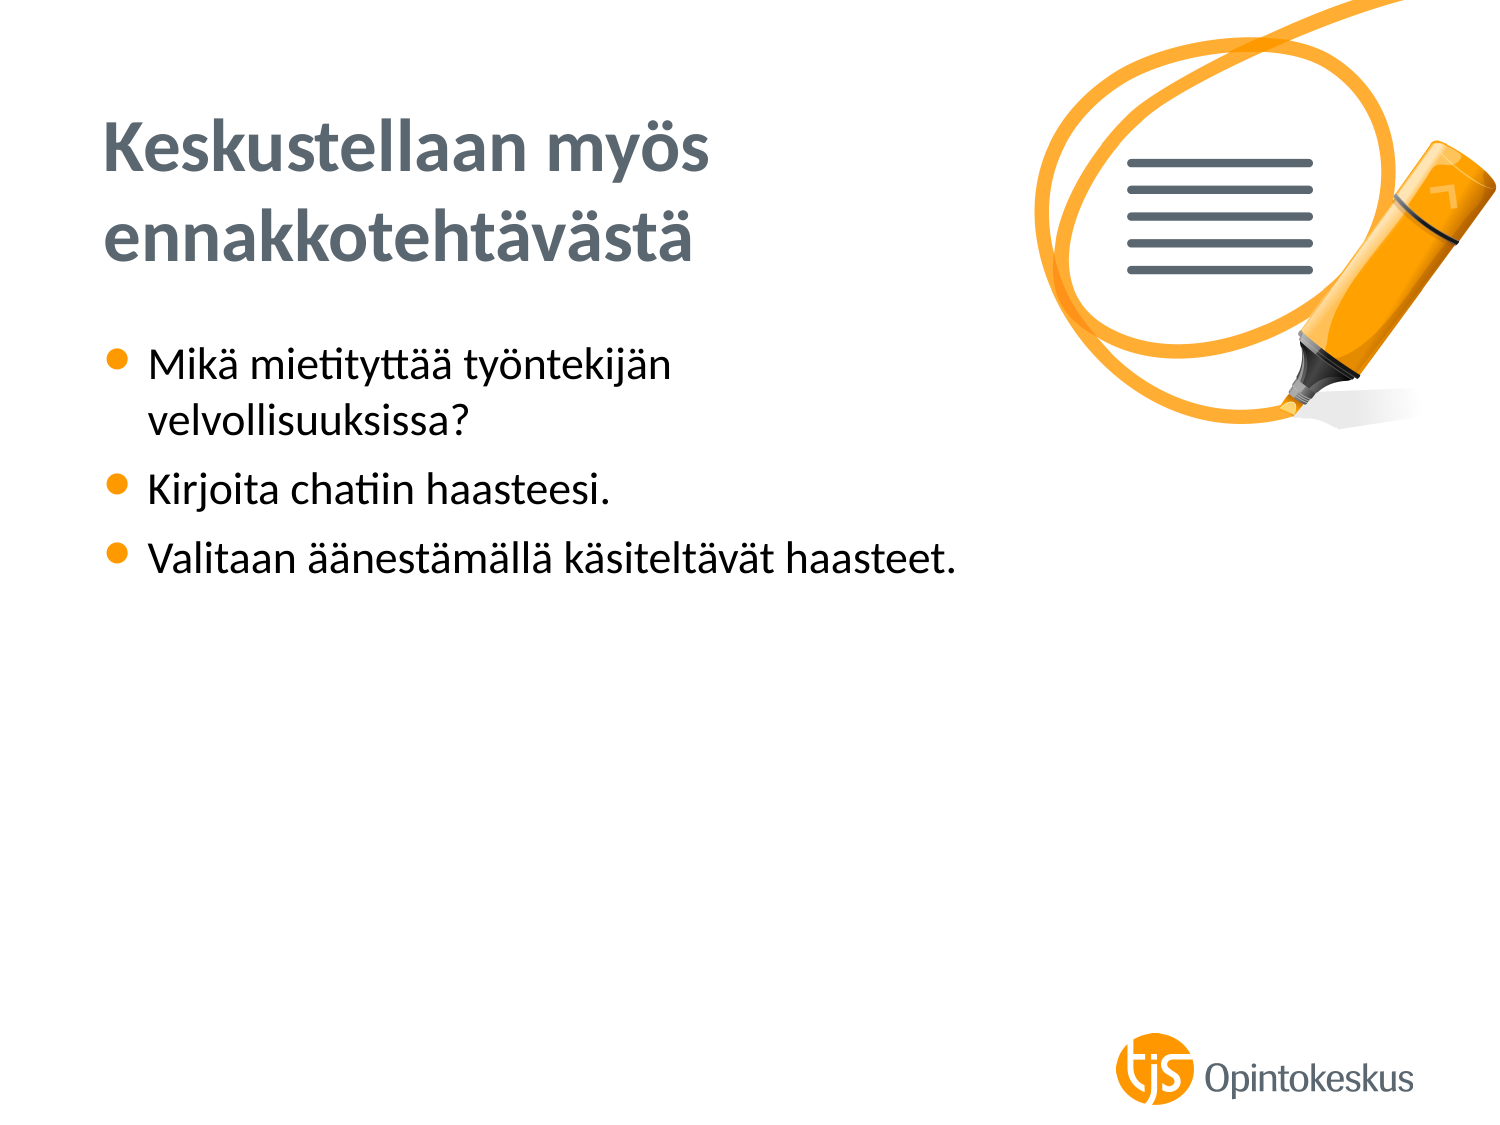

Keskustellaan myös ennakkotehtävästä
# Mikä mietityttää työntekijän velvollisuuksissa?
Kirjoita chatiin haasteesi.
Valitaan äänestämällä käsiteltävät haasteet.